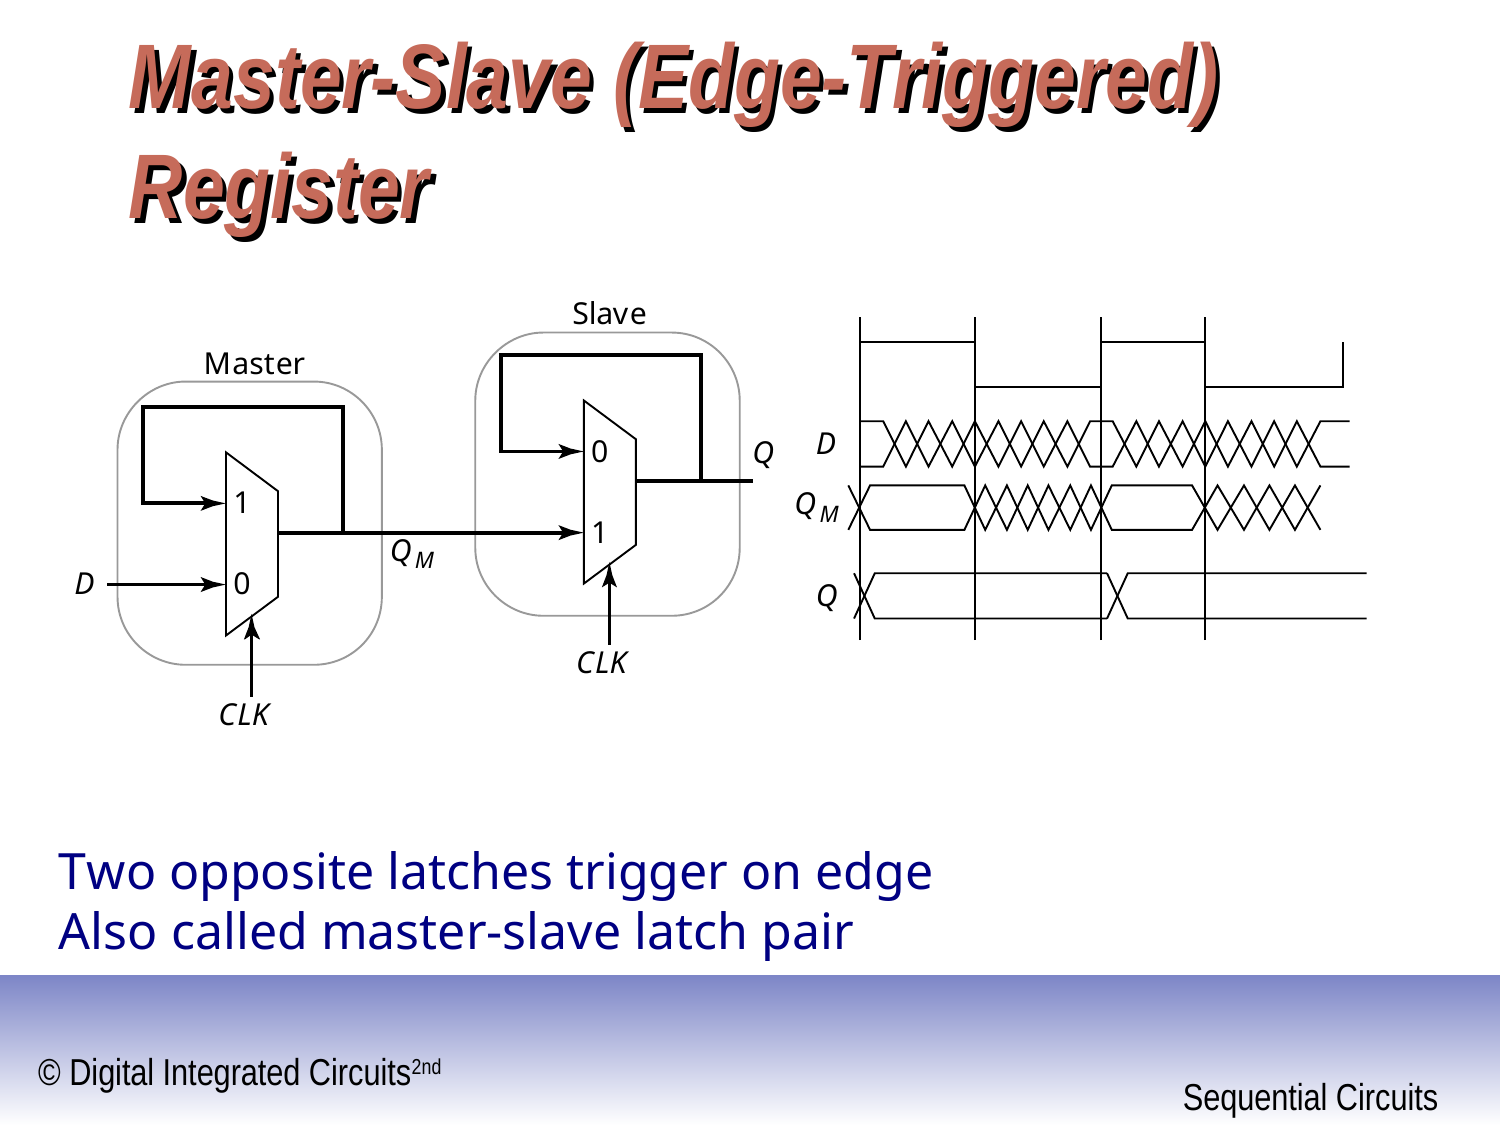

# Master-Slave (Edge-Triggered) Register
Two opposite latches trigger on edge
Also called master-slave latch pair